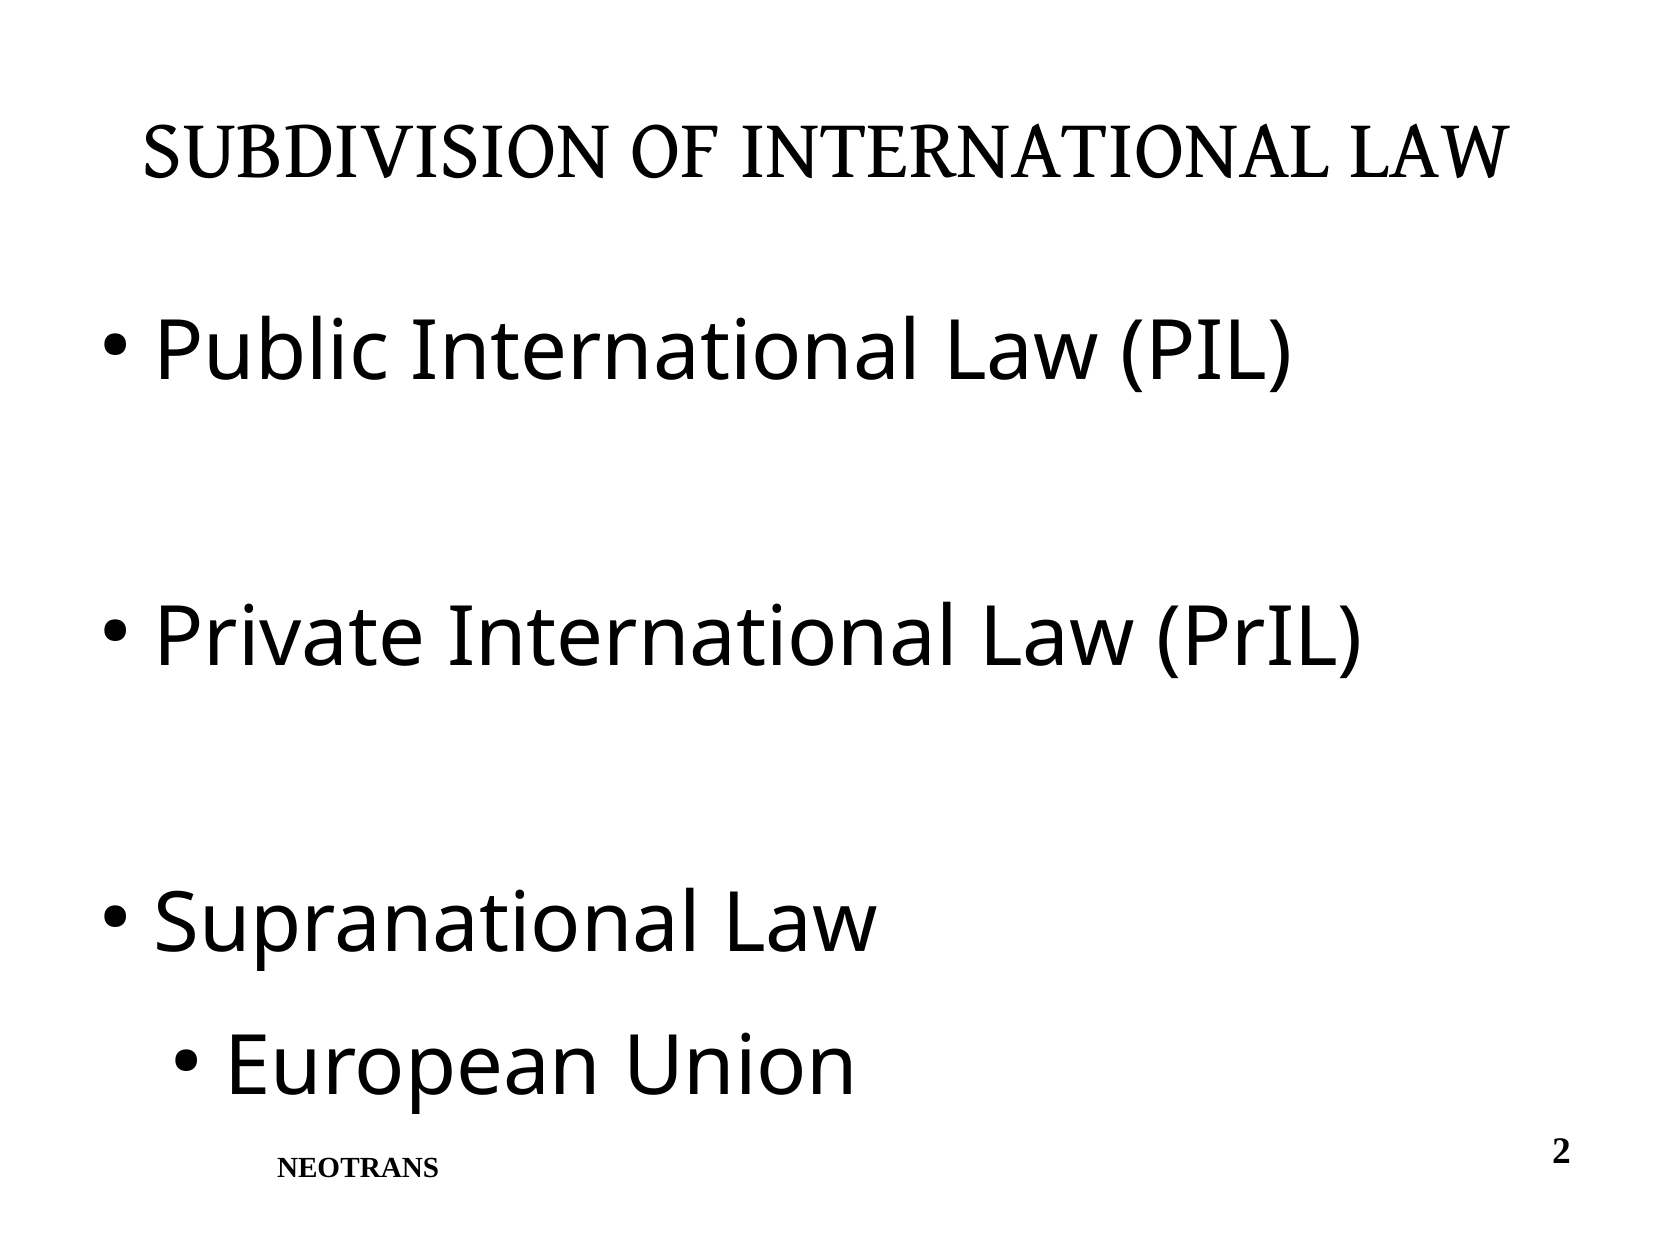

# SUBDIVISION OF INTERNATIONAL LAW
Public International Law (PIL)
Private International Law (PrIL)
Supranational Law
European Union
2
NEOTRANS